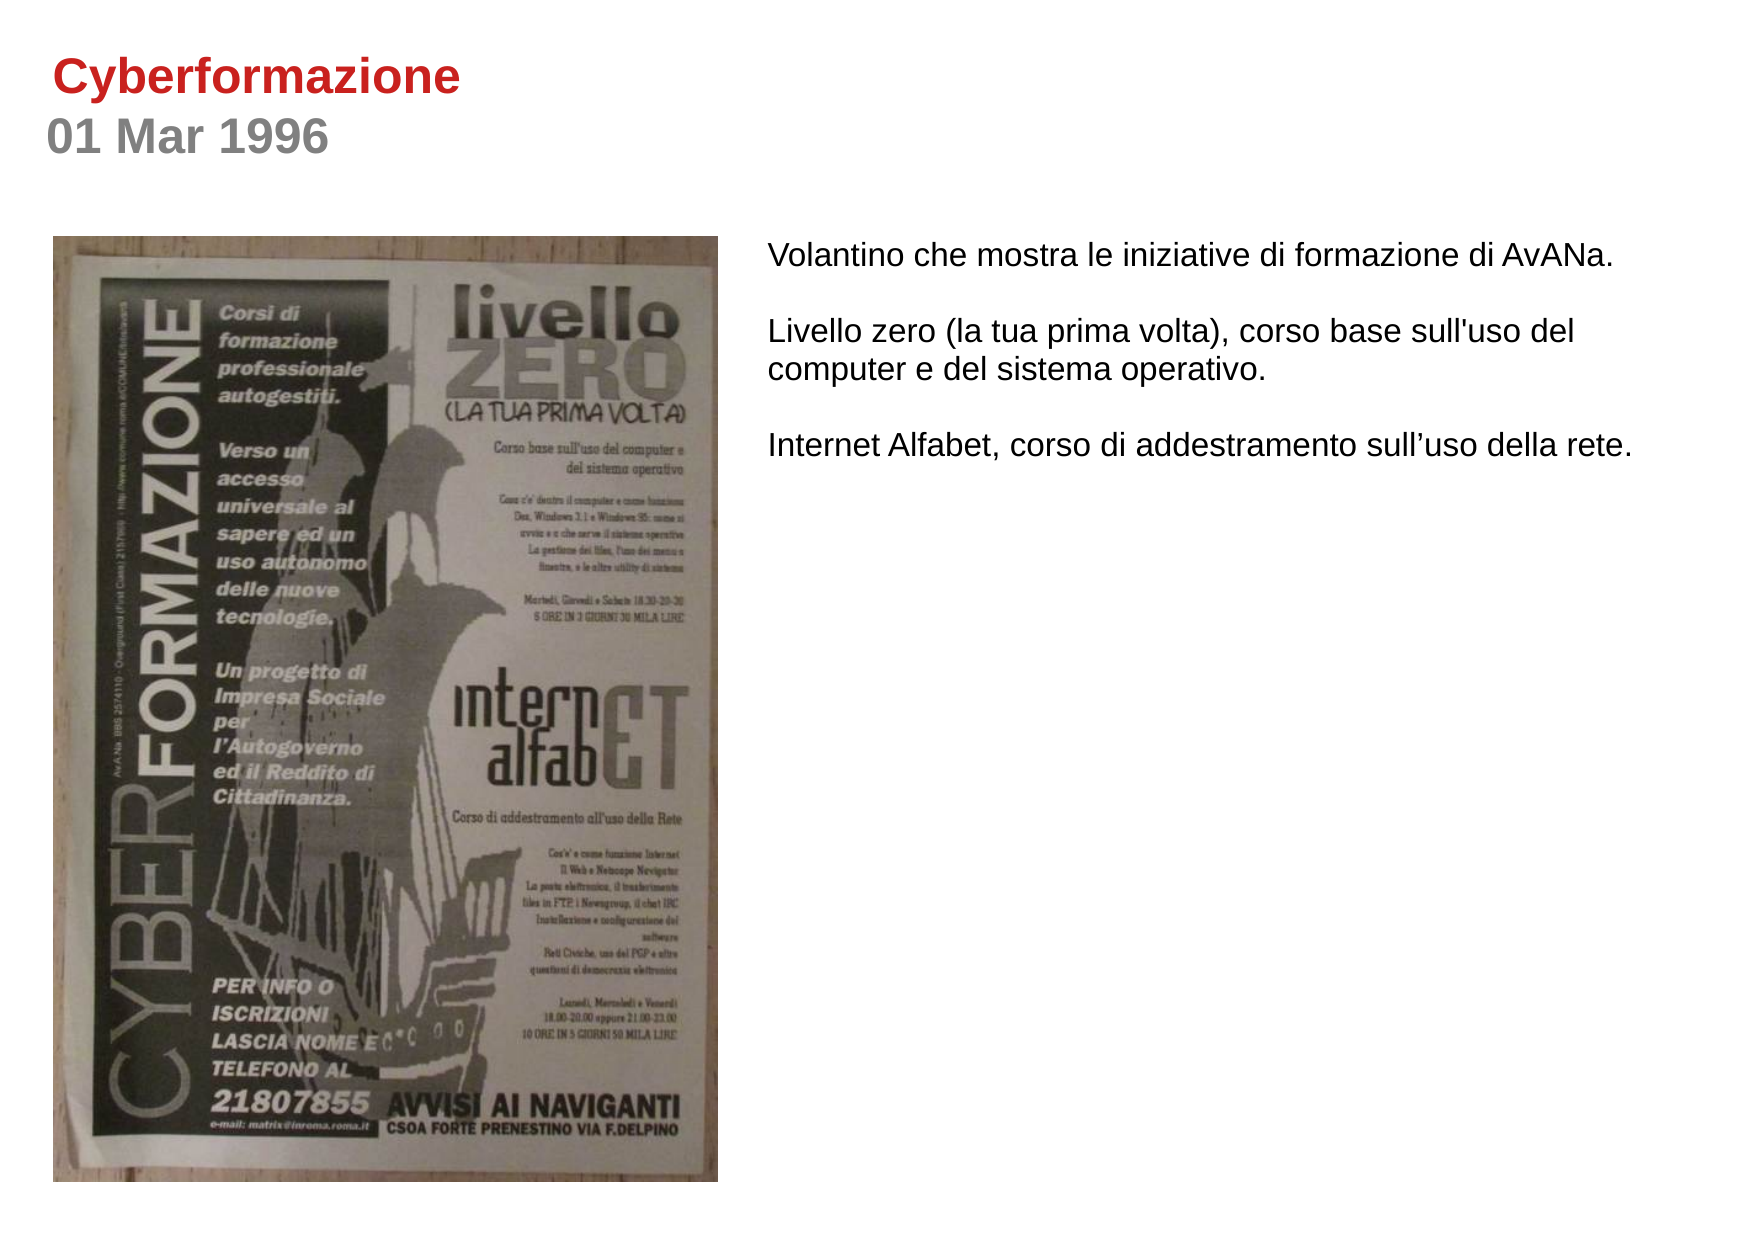

# Cyberformazione
01 Mar 1996
Volantino che mostra le iniziative di formazione di AvANa.
Livello zero (la tua prima volta), corso base sull'uso del computer e del sistema operativo.
Internet Alfabet, corso di addestramento sull’uso della rete.